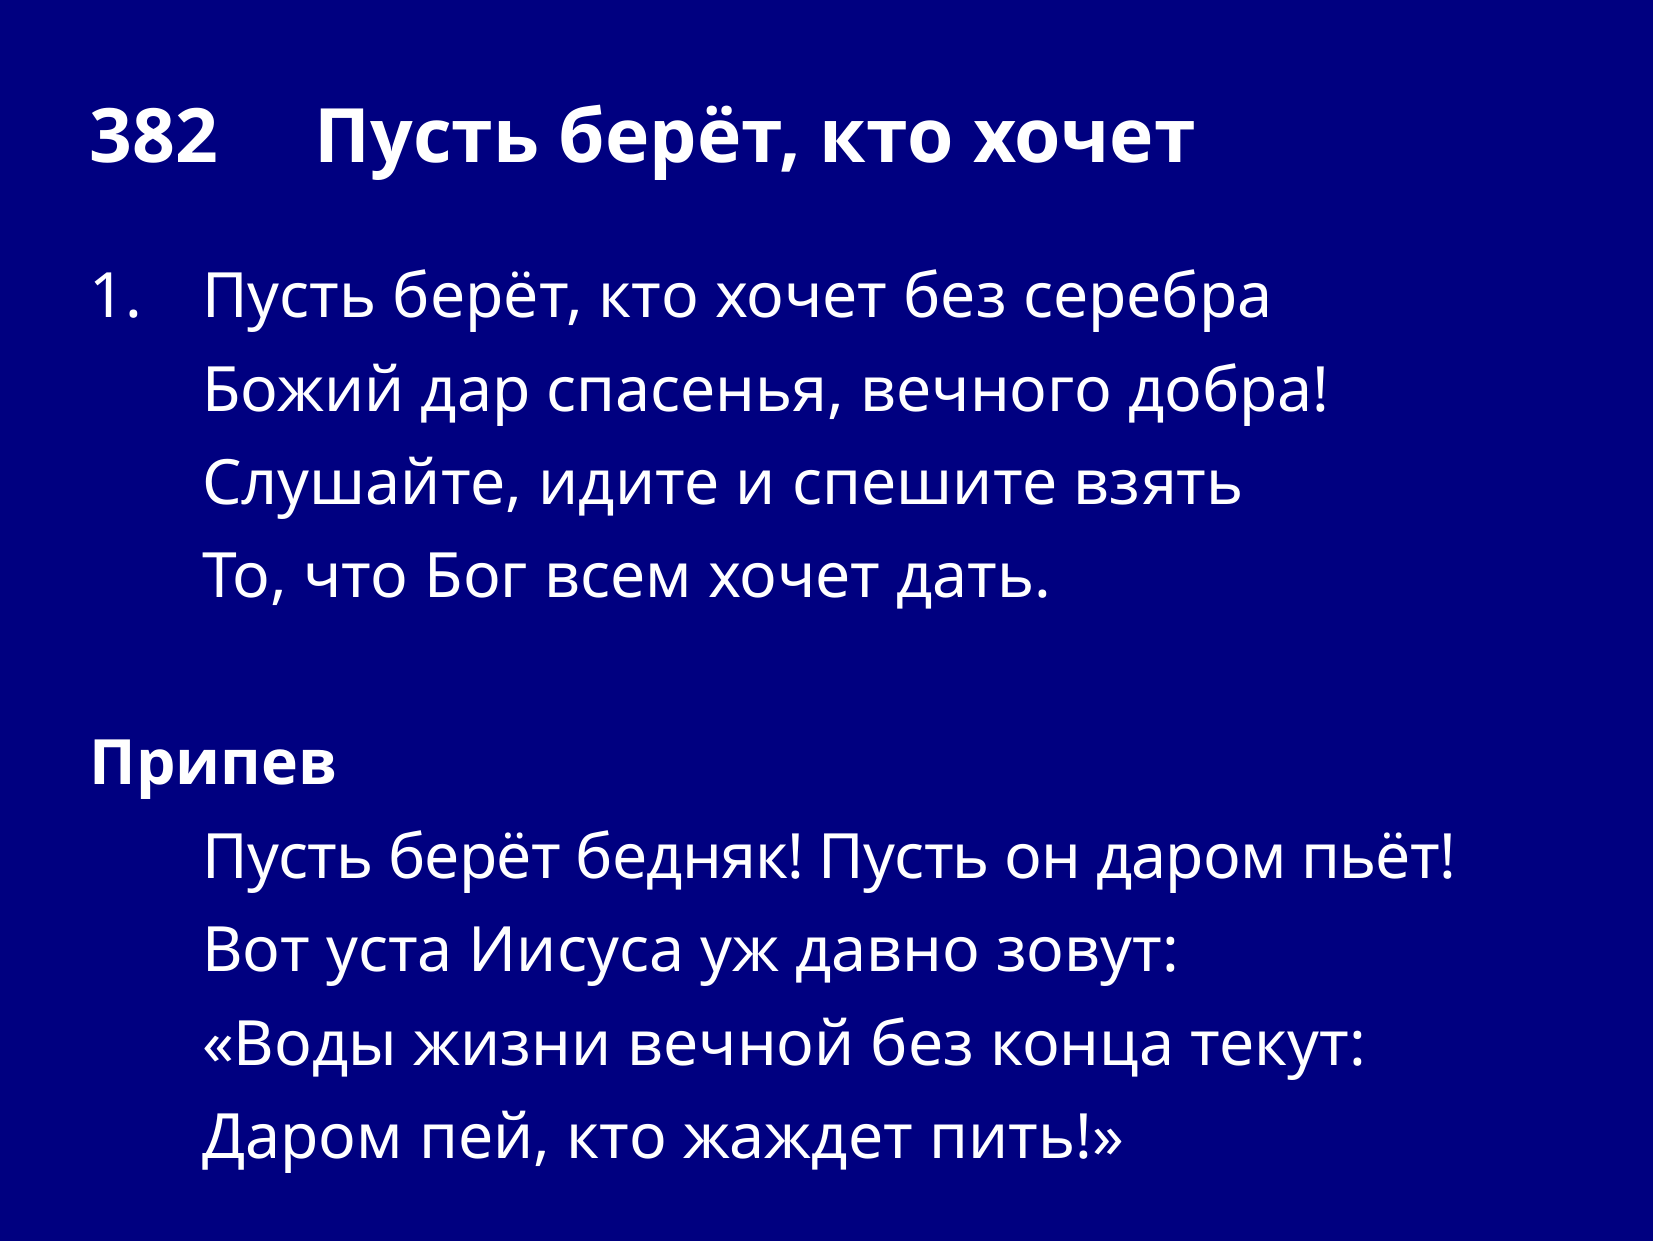

382	Пусть берёт, кто хочет
1.	Пусть берёт, кто хочет без серебра
	Божий дар спасенья, вечного добра!
	Слушайте, идите и спешите взять
	То, что Бог всем хочет дать.
Припев
	Пусть берёт бедняк! Пусть он даром пьёт!
	Вот уста Иисуса уж давно зовут:
	«Воды жизни вечной без конца текут:
	Даром пей, кто жаждет пить!»